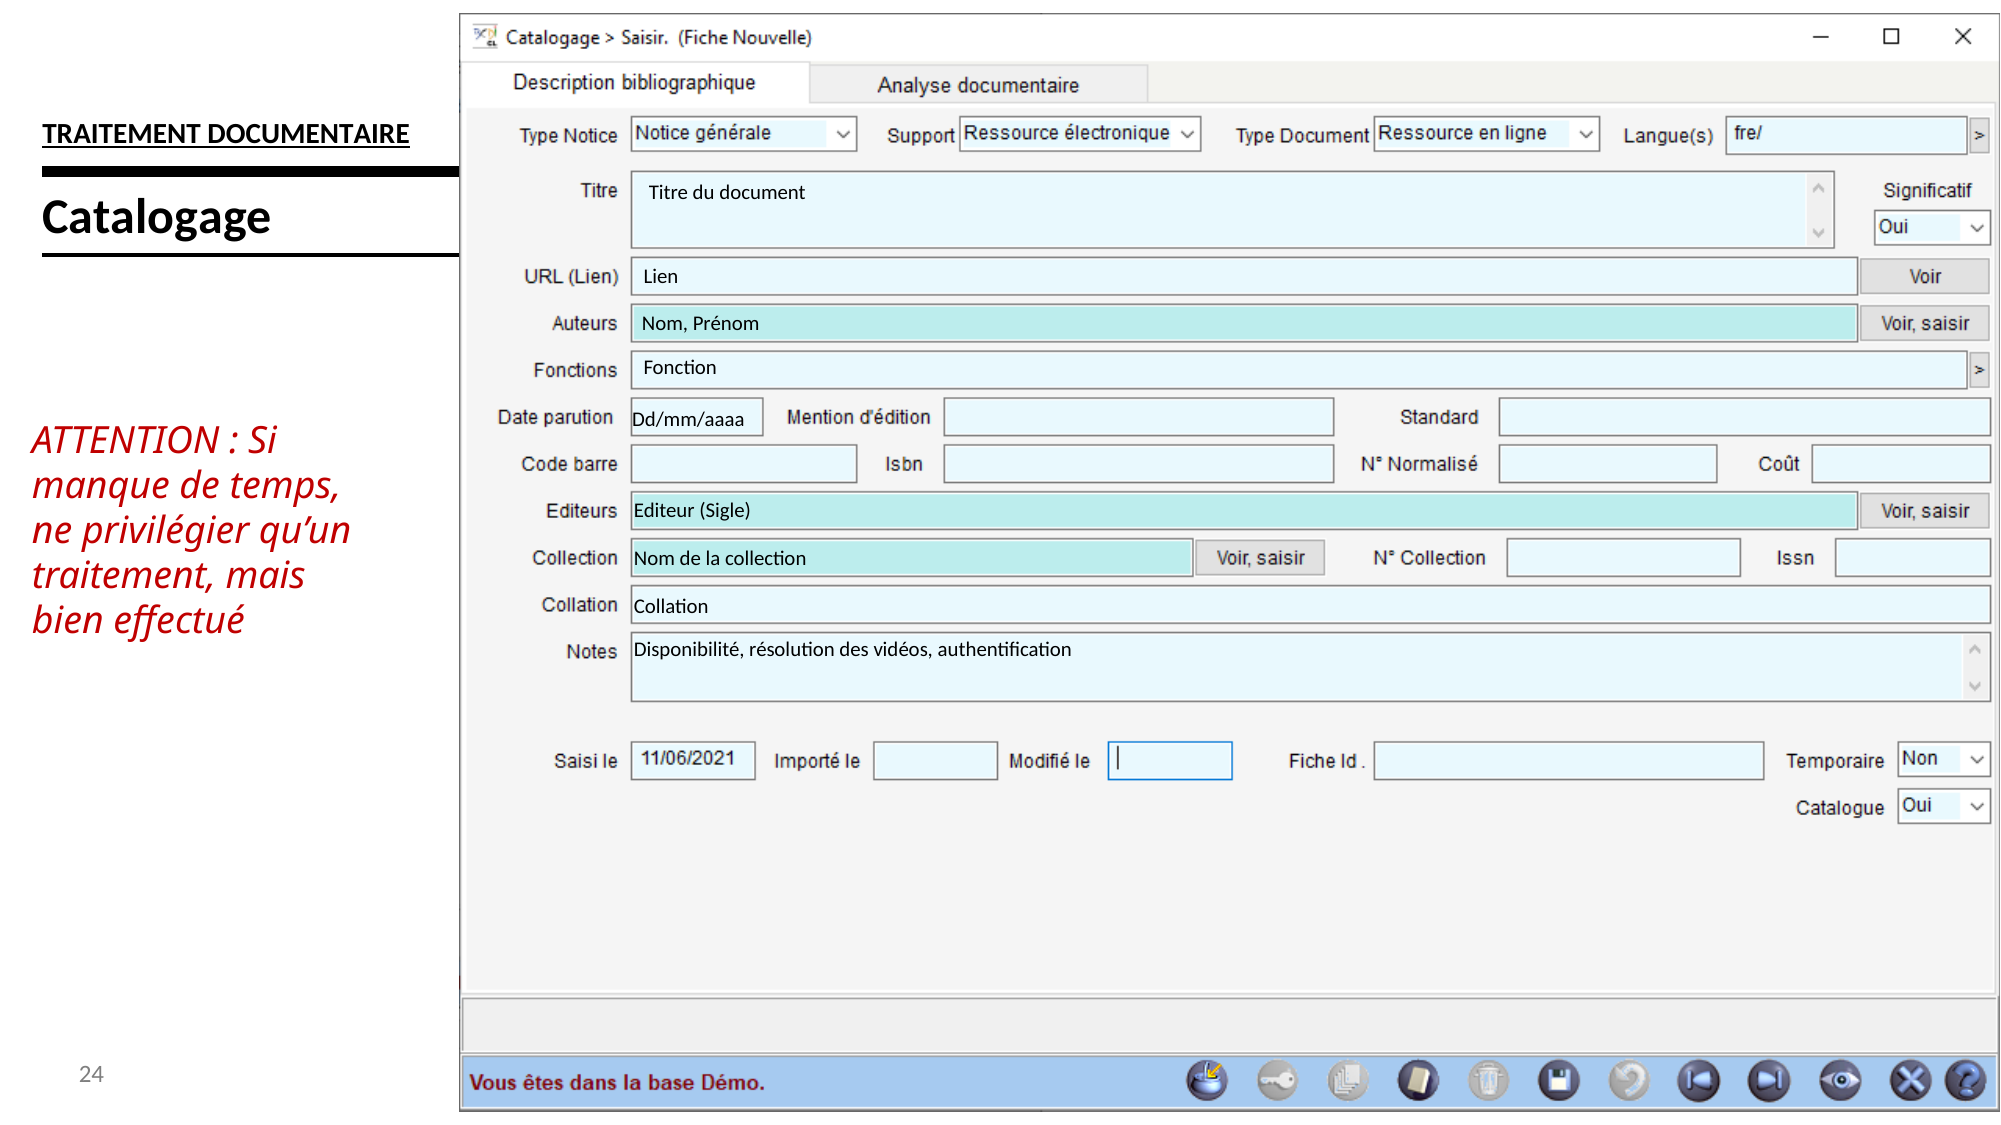

TRAITEMENT DOCUMENTAIRE
Titre du document
Catalogage
Lien
Nom, Prénom
Fonction
Dd/mm/aaaa
ATTENTION : Si manque de temps, ne privilégier qu’un traitement, mais bien effectué
Editeur (Sigle)
Nom de la collection
Collation
Disponibilité, résolution des vidéos, authentification